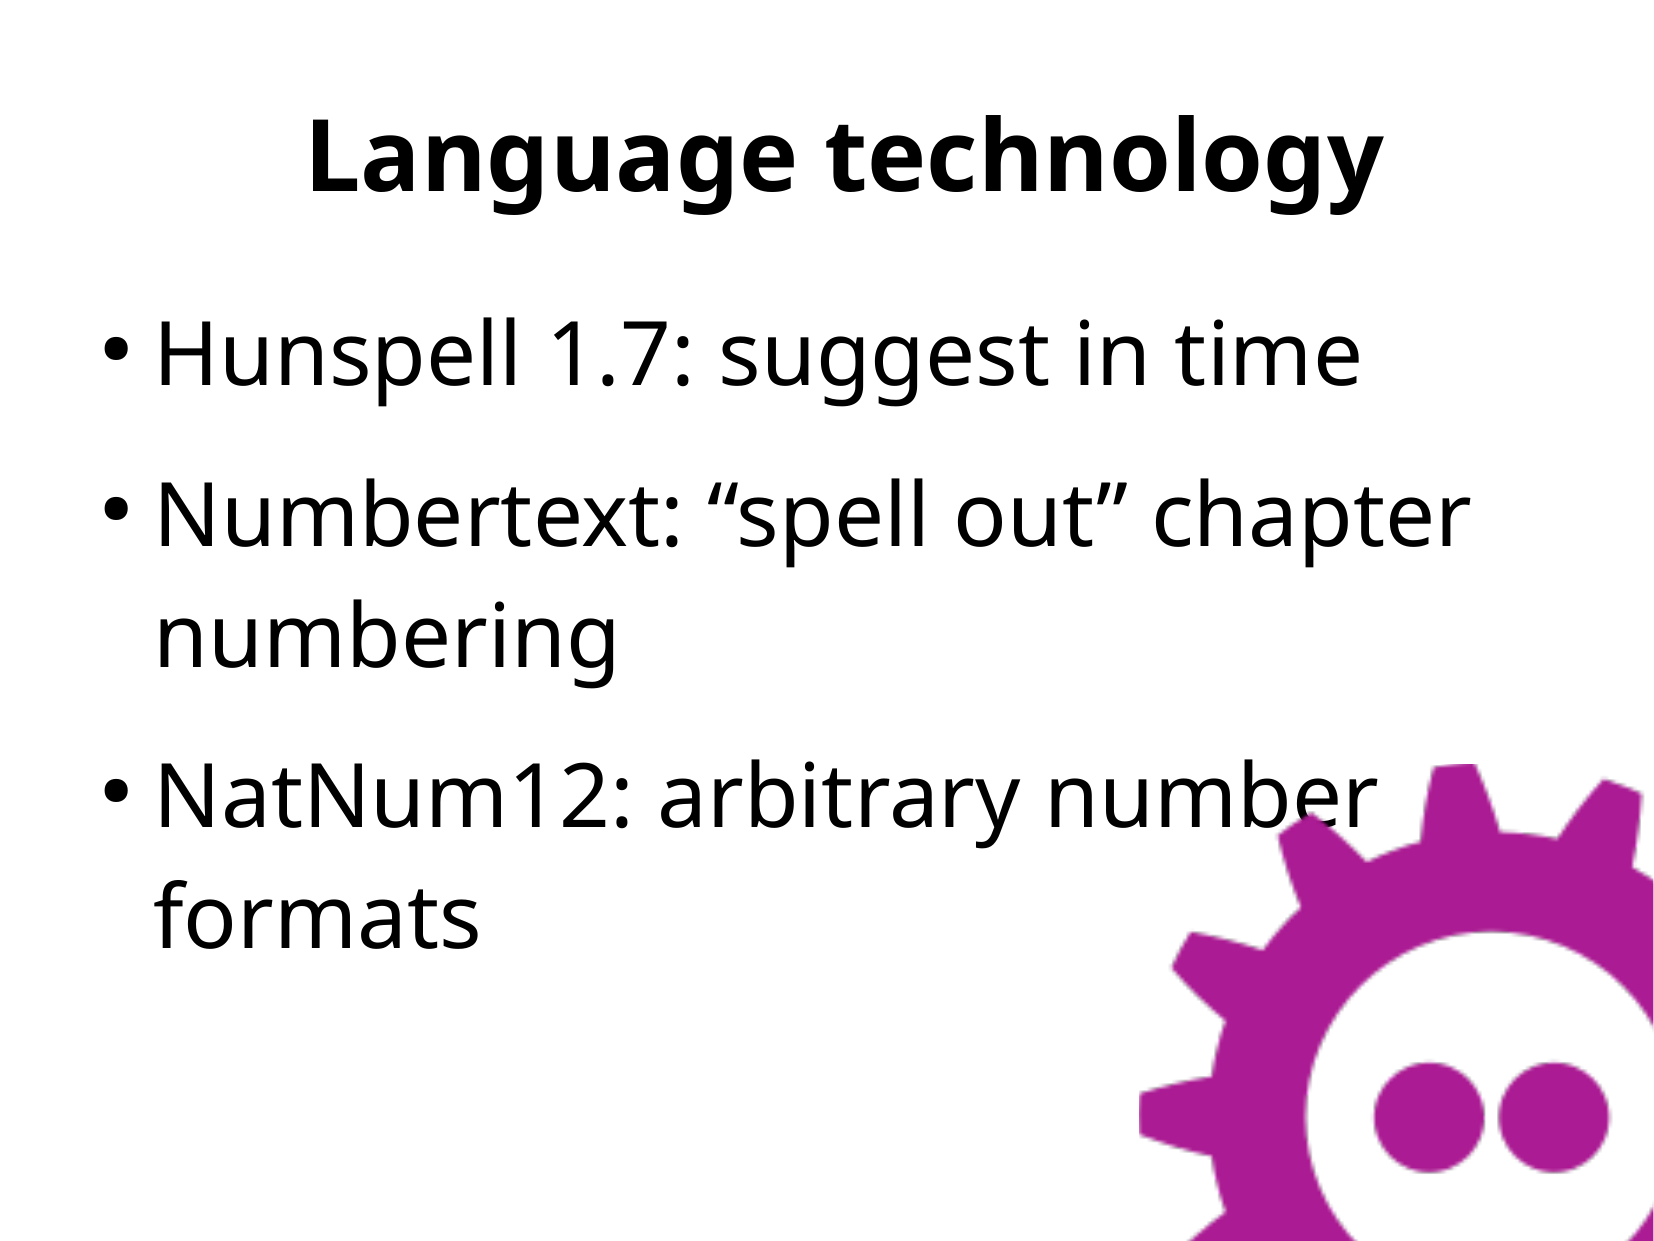

# Language technology
Hunspell 1.7: suggest in time
Numbertext: “spell out” chapter numbering
NatNum12: arbitrary number formats